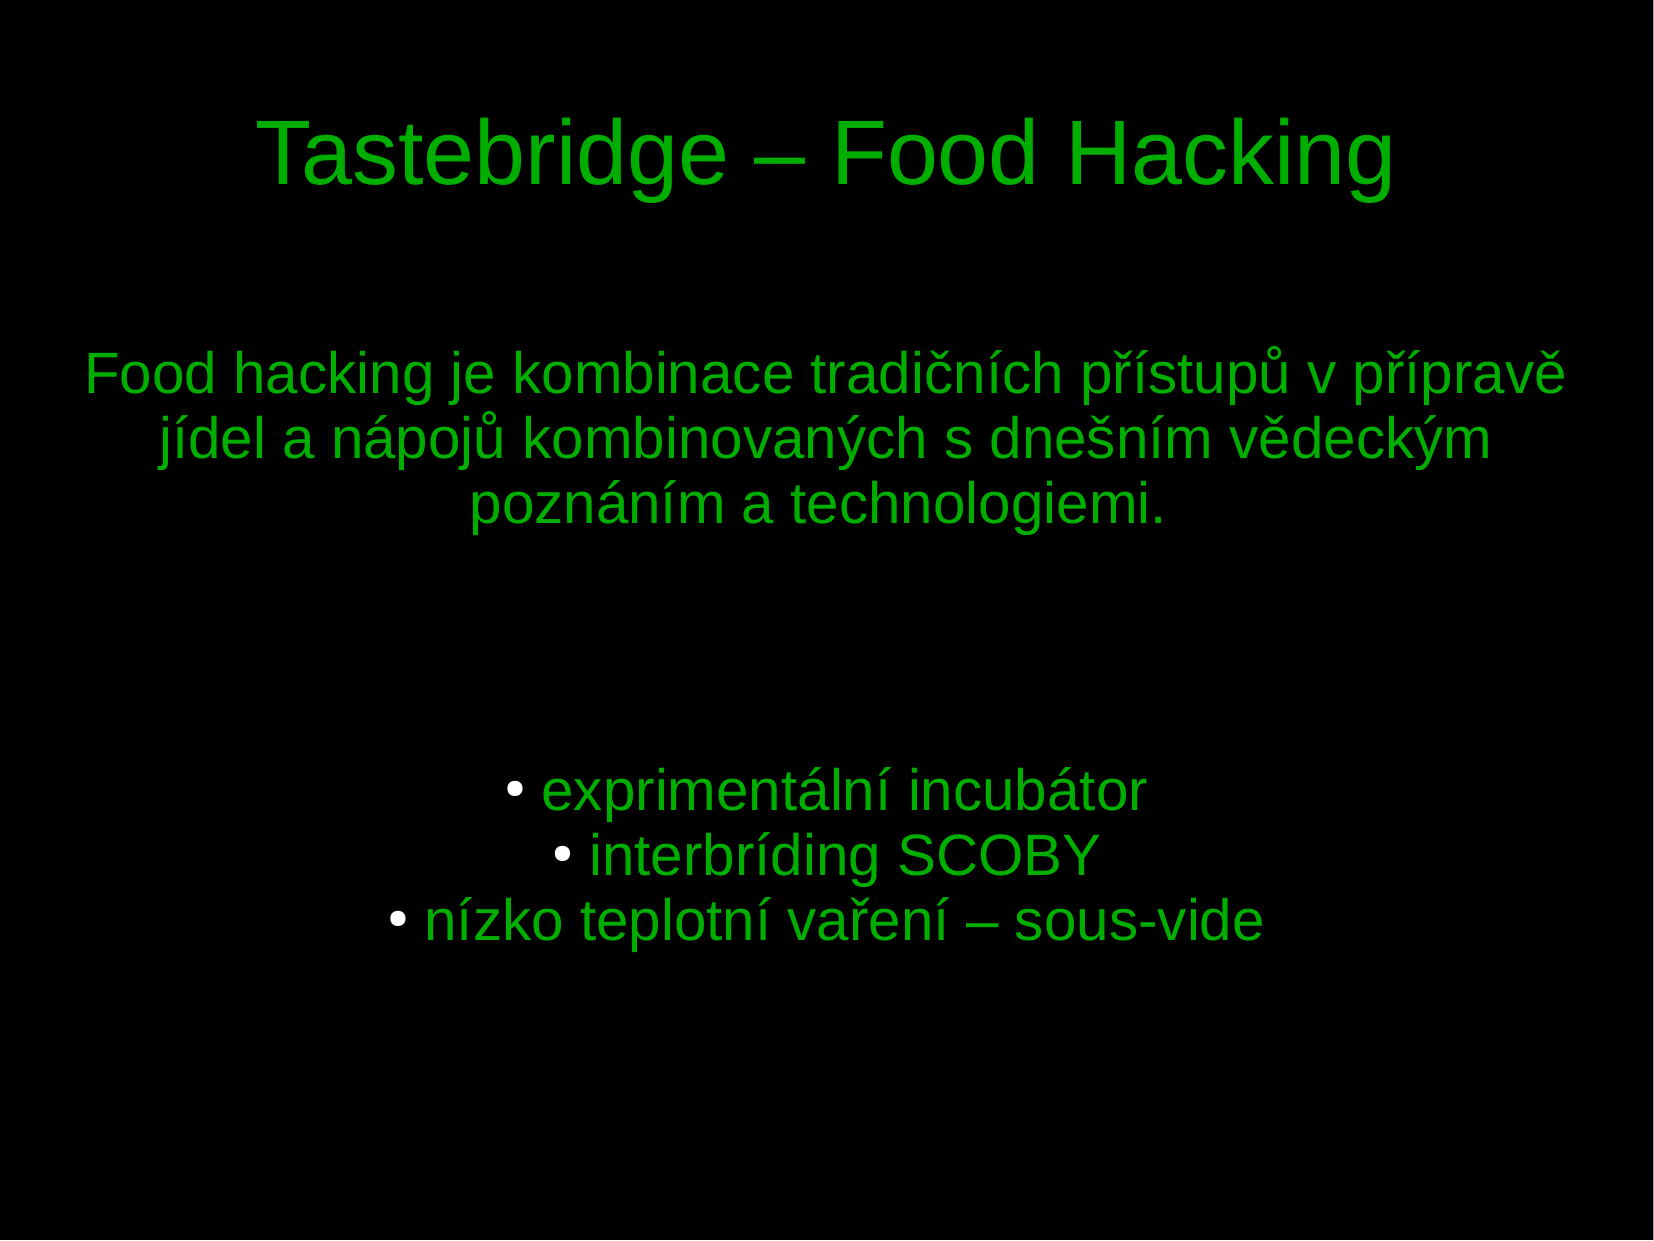

# Tastebridge – Food Hacking
Food hacking je kombinace tradičních přístupů v přípravě
jídel a nápojů kombinovaných s dnešním vědeckým
poznáním a technologiemi.
 exprimentální incubátor
 interbríding SCOBY
 nízko teplotní vaření – sous-vide